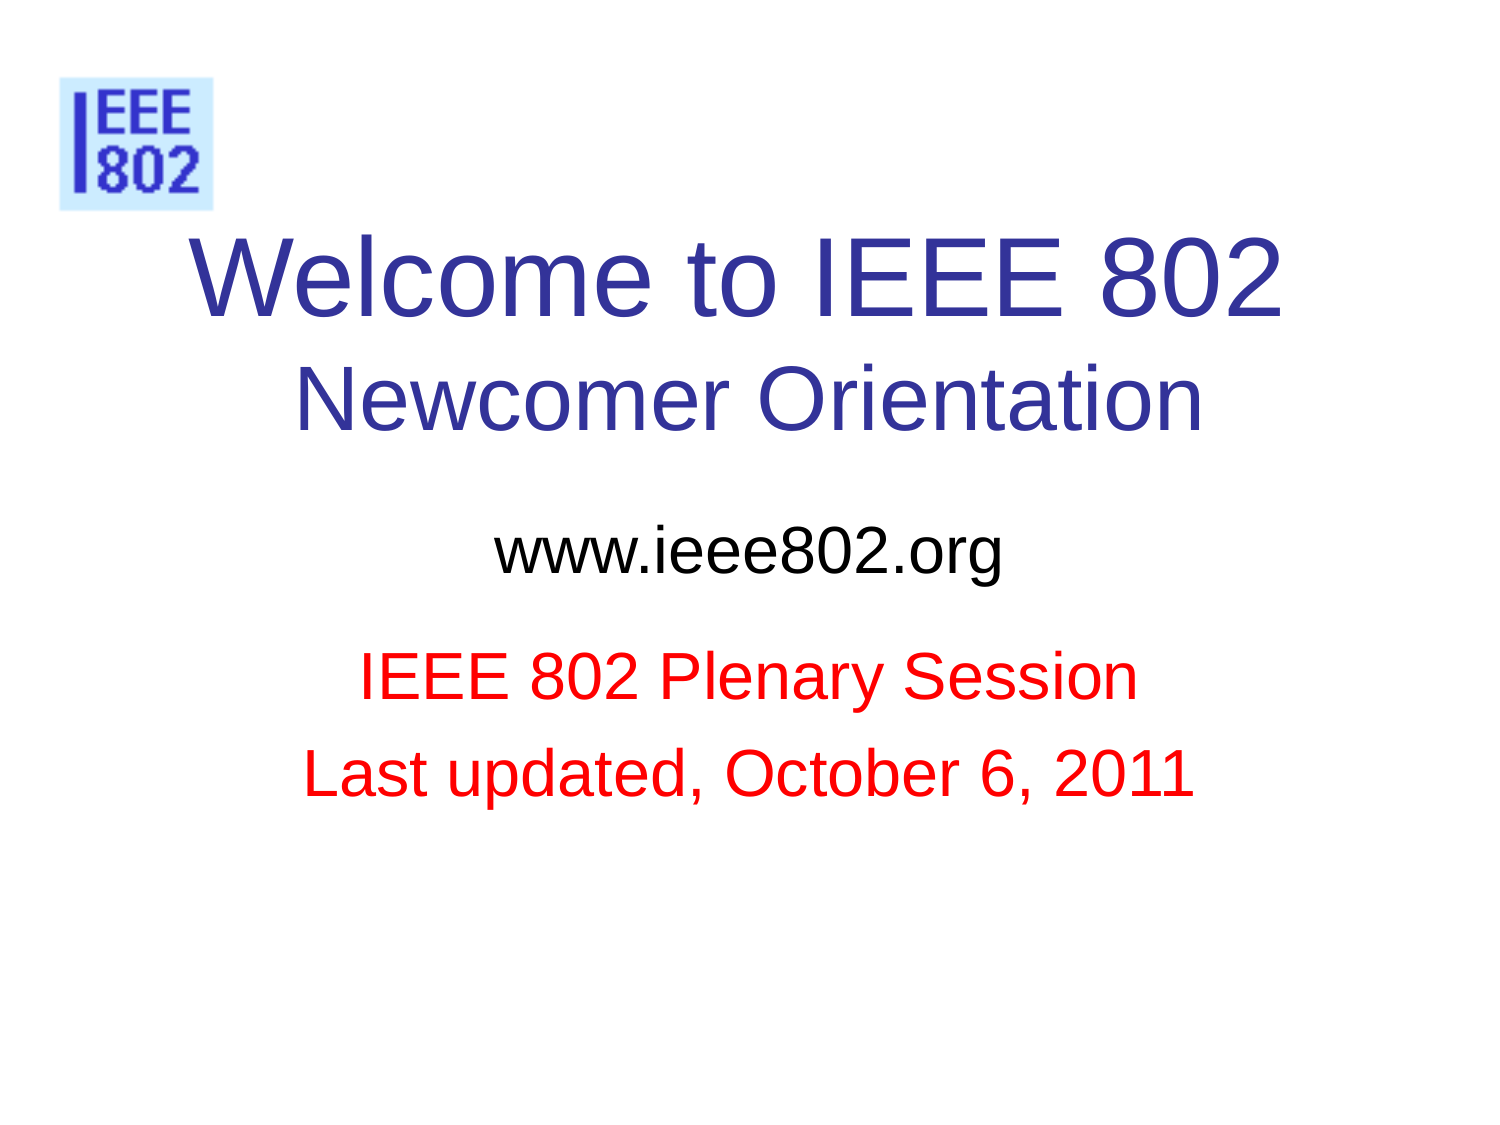

Welcome to IEEE 802
Newcomer Orientation
www.ieee802.org
IEEE 802 Plenary Session
Last updated, October 6, 2011